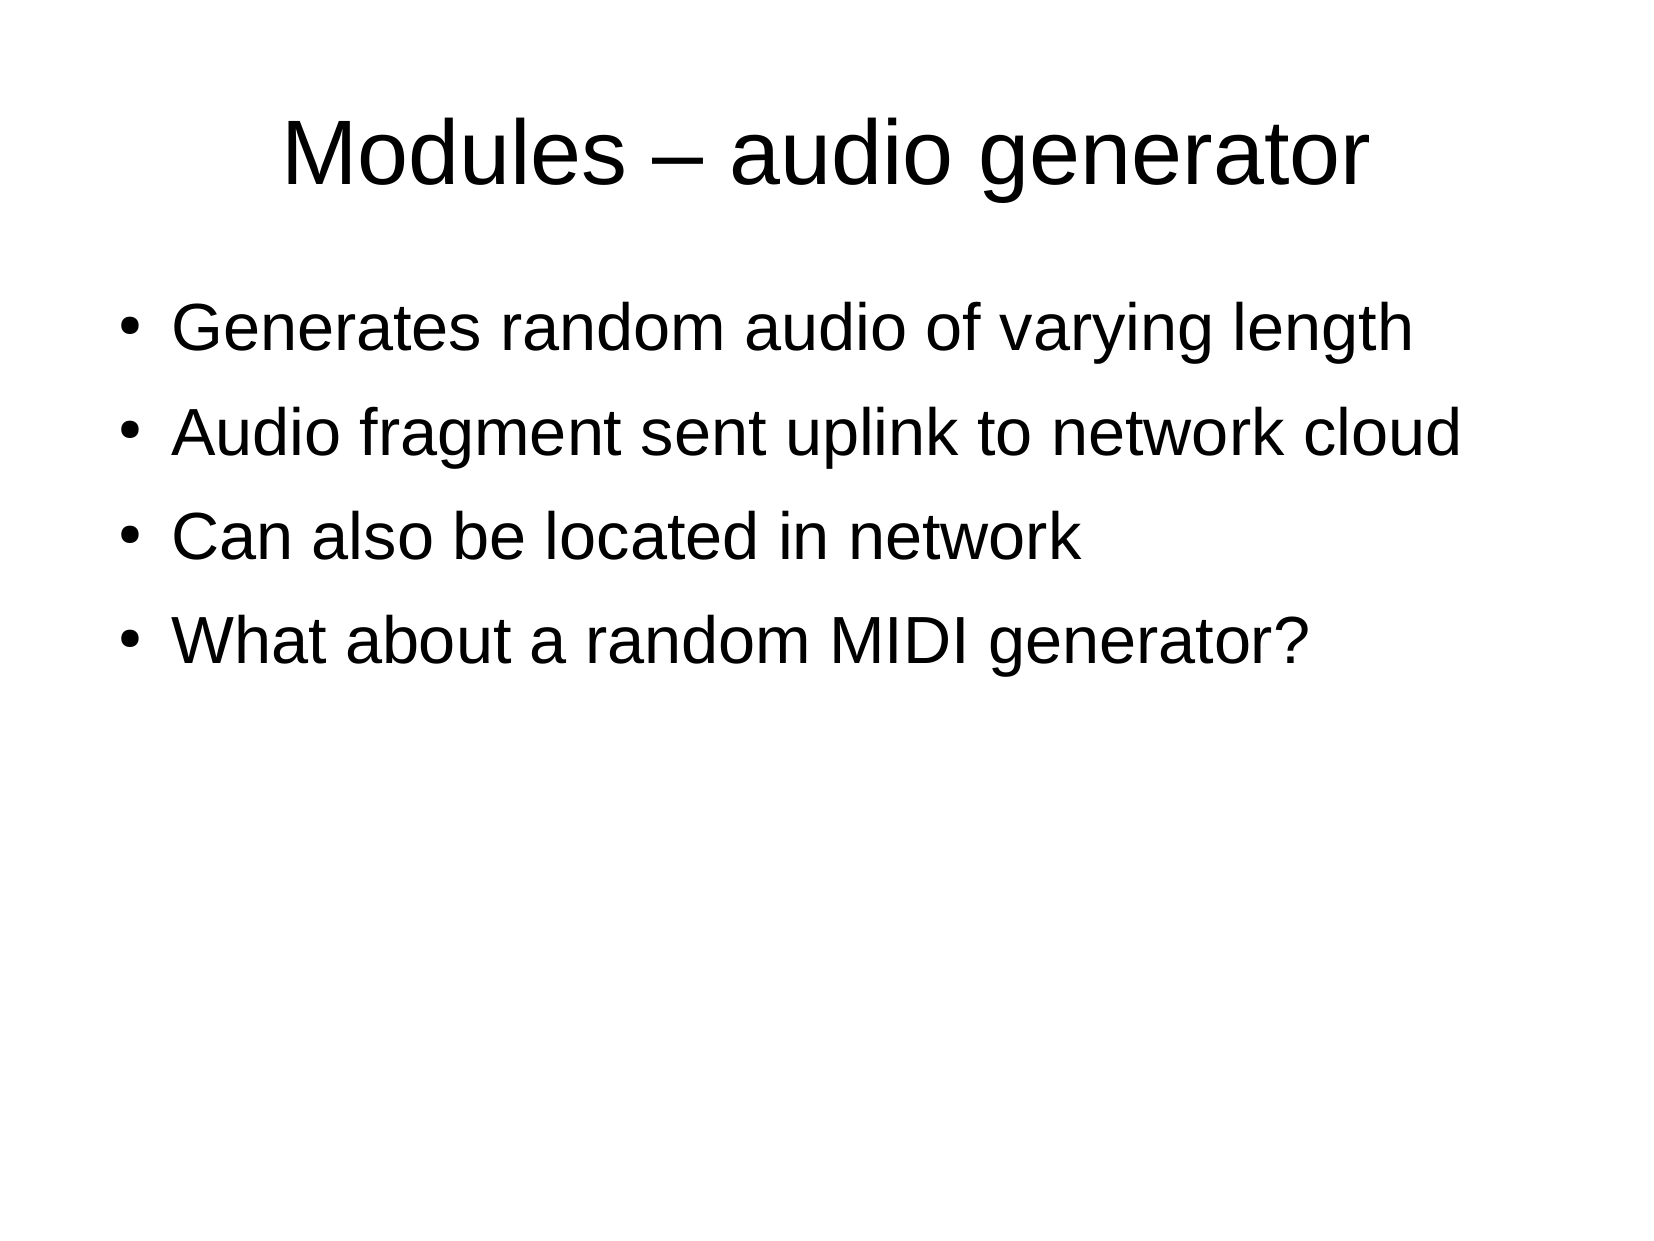

# Modules – audio generator
Generates random audio of varying length
Audio fragment sent uplink to network cloud
Can also be located in network
What about a random MIDI generator?